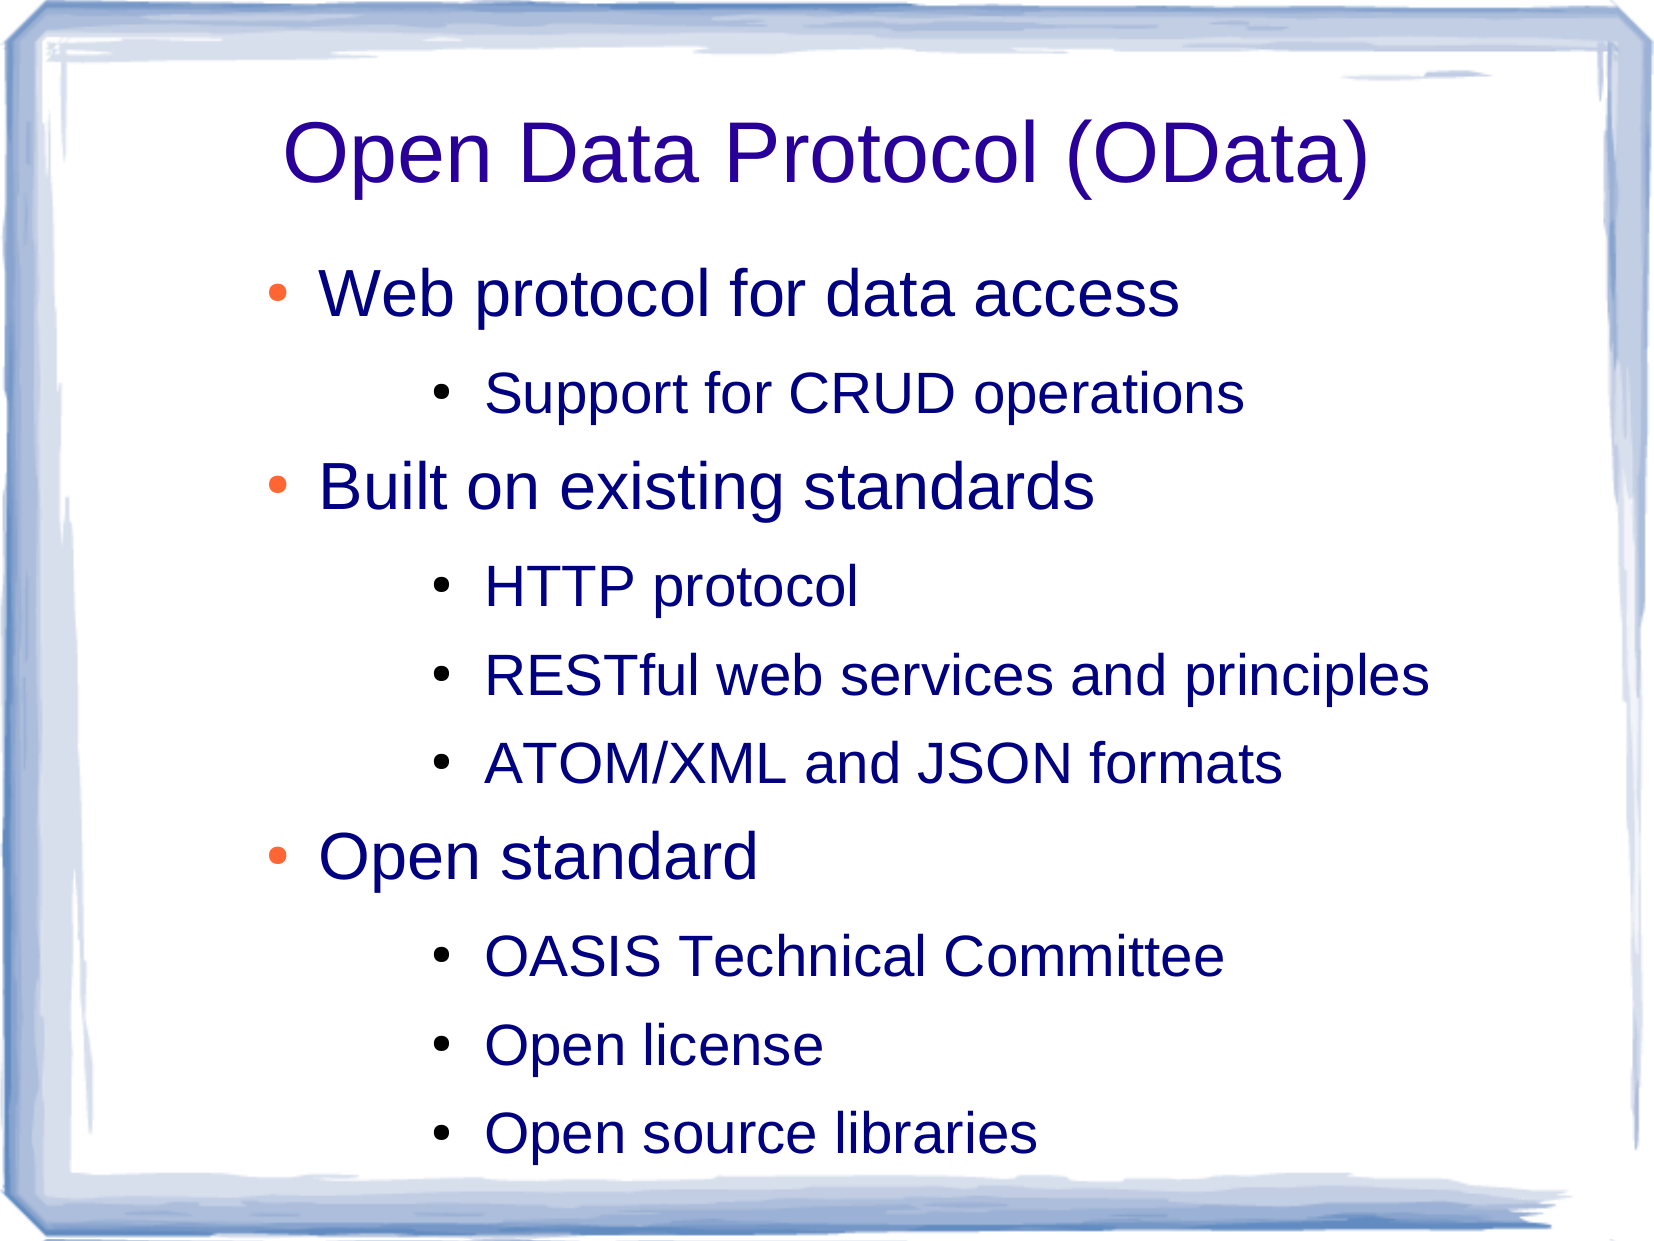

# Open Data Protocol (OData)
Web protocol for data access
Support for CRUD operations
Built on existing standards
HTTP protocol
RESTful web services and principles
ATOM/XML and JSON formats
Open standard
OASIS Technical Committee
Open license
Open source libraries